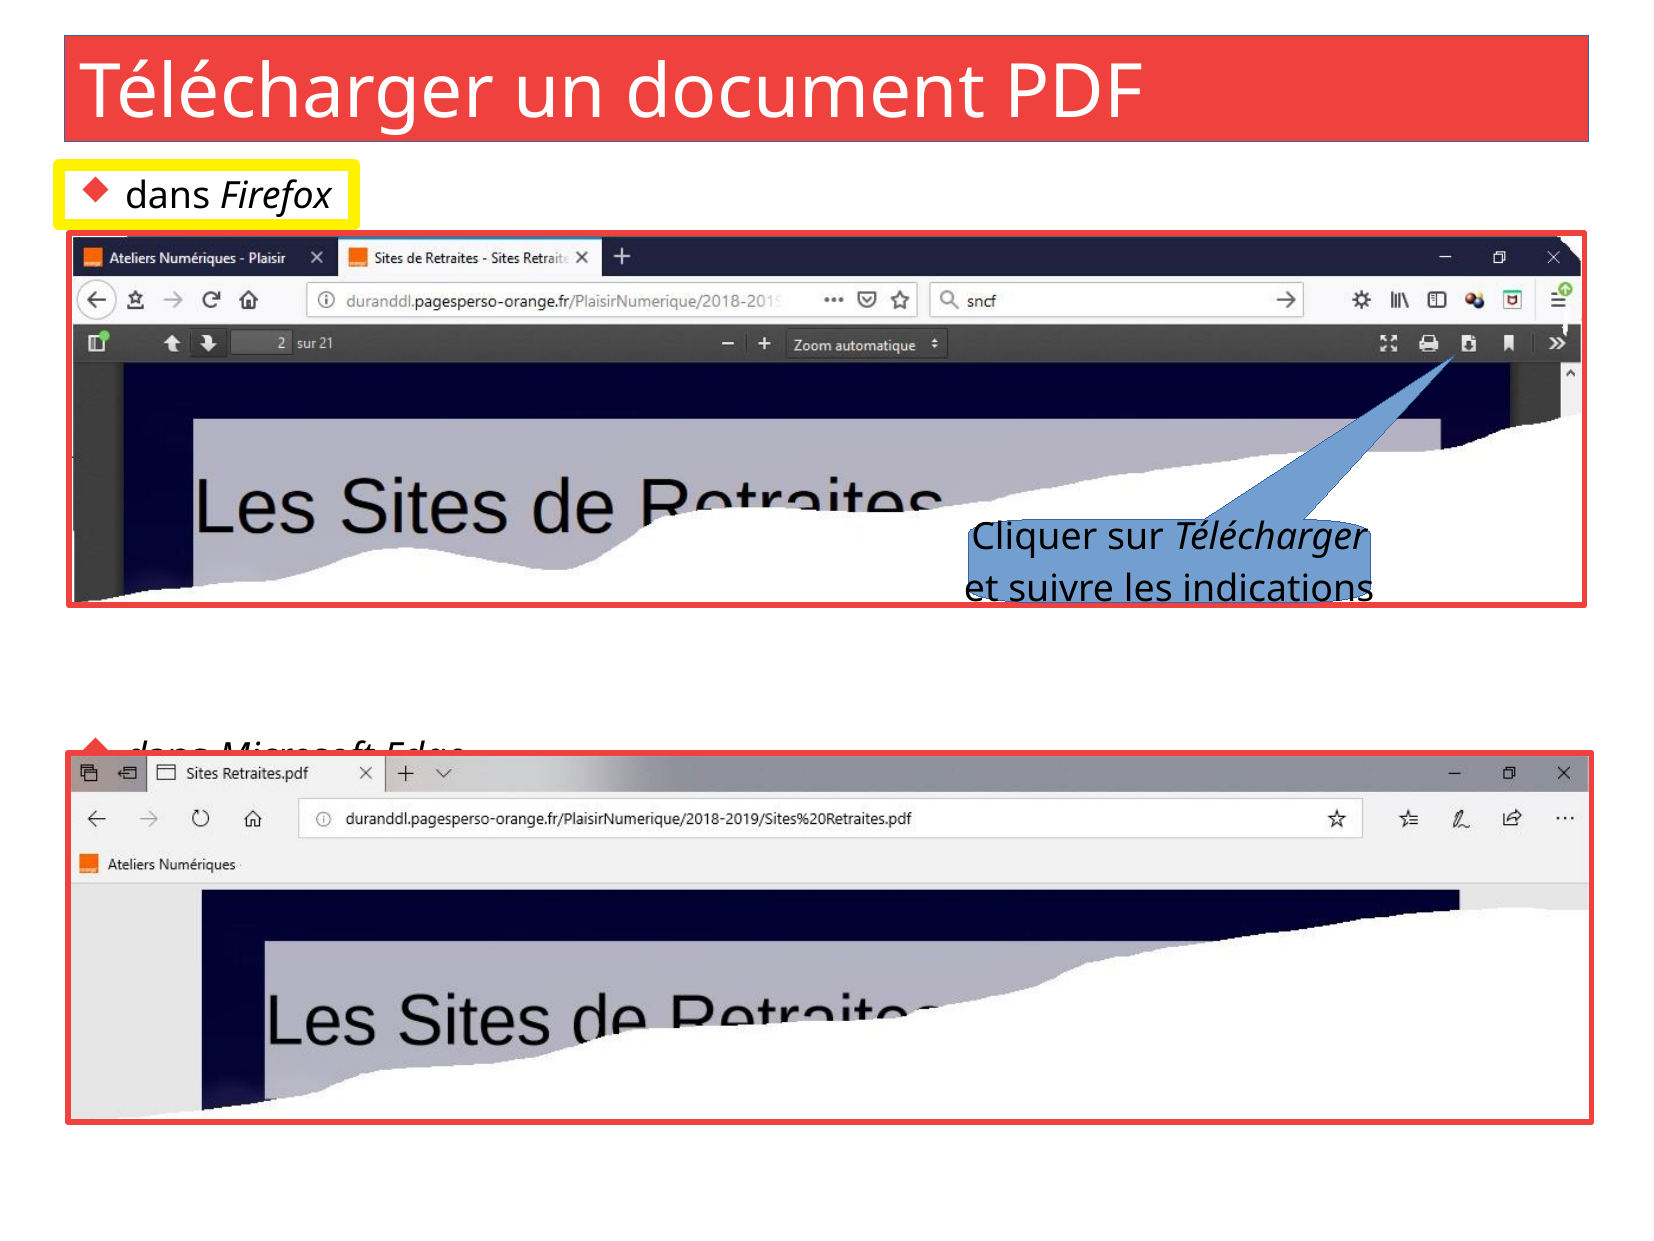

Télécharger un document PDF
 dans Firefox
 dans Microsoft Edge
# Sommaire
Cliquer sur Télécharger
et suivre les indications
4